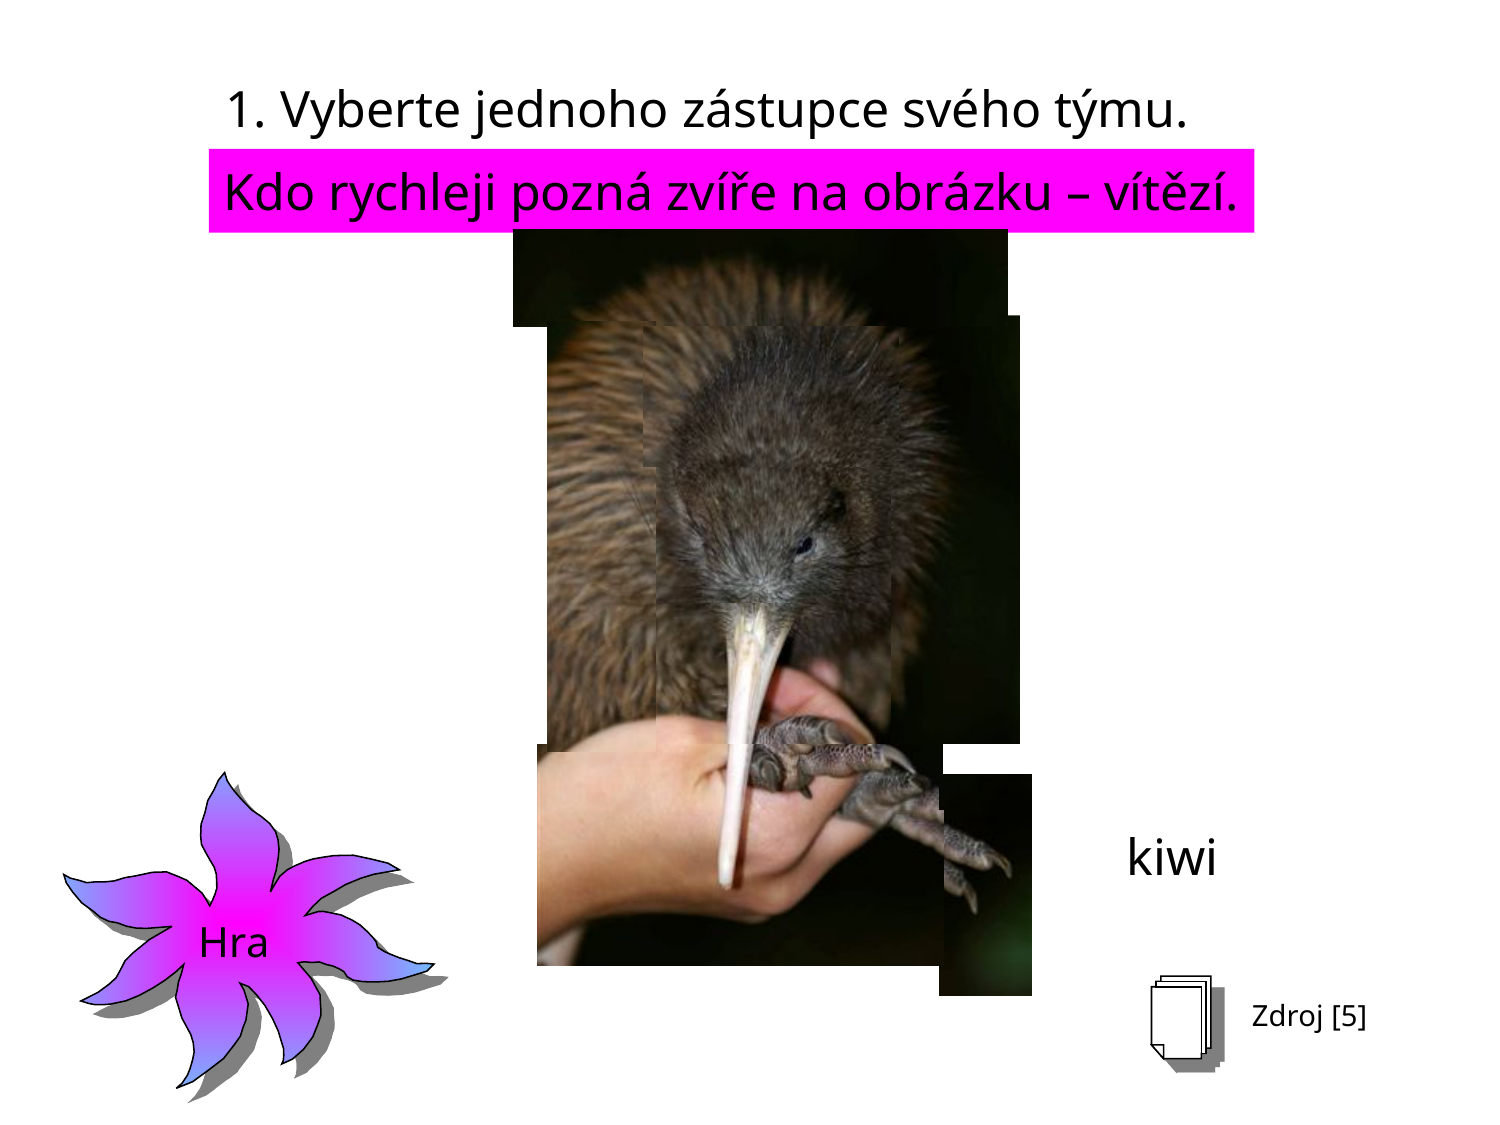

1. Vyberte jednoho zástupce svého týmu.
Kdo rychleji pozná zvíře na obrázku – vítězí.
kiwi
Hra
Zdroj [5]